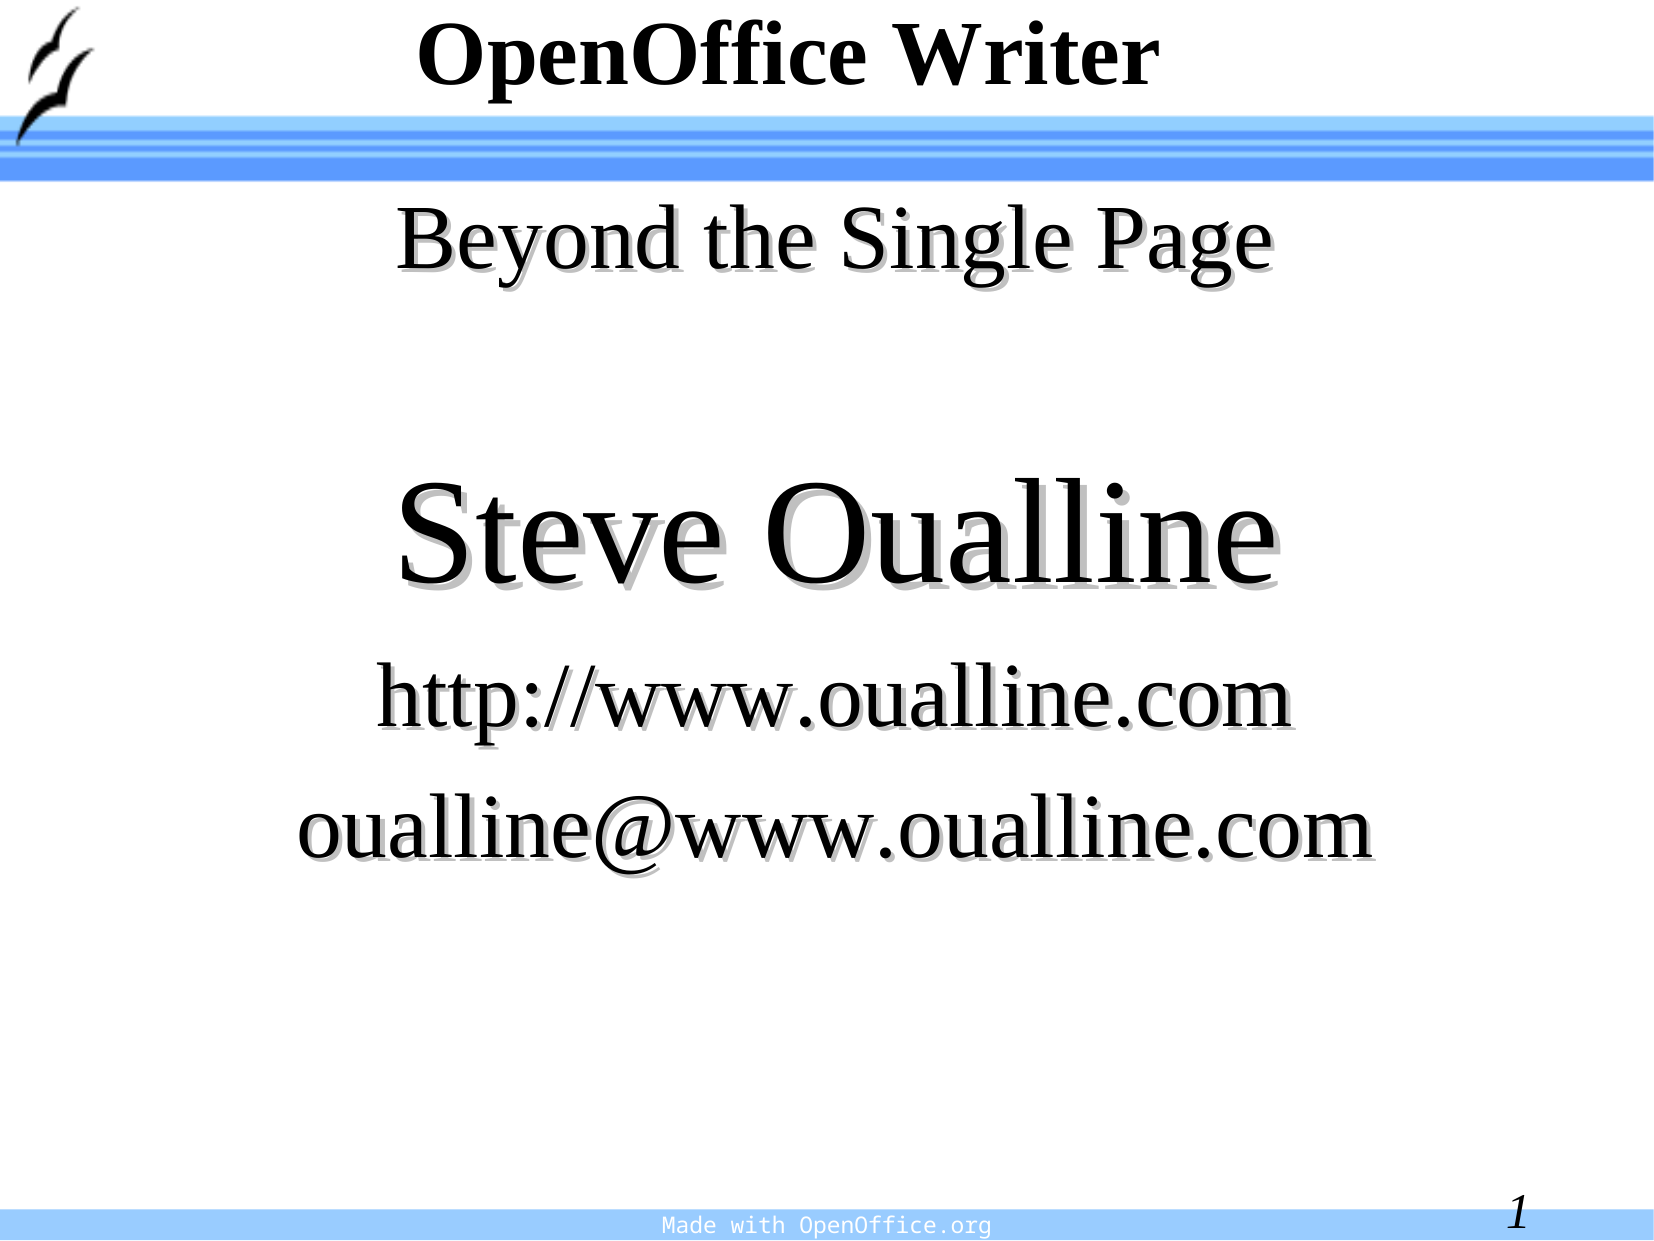

OpenOffice Writer
# Beyond the Single Page
Steve Oualline
http://www.oualline.com
oualline@www.oualline.com